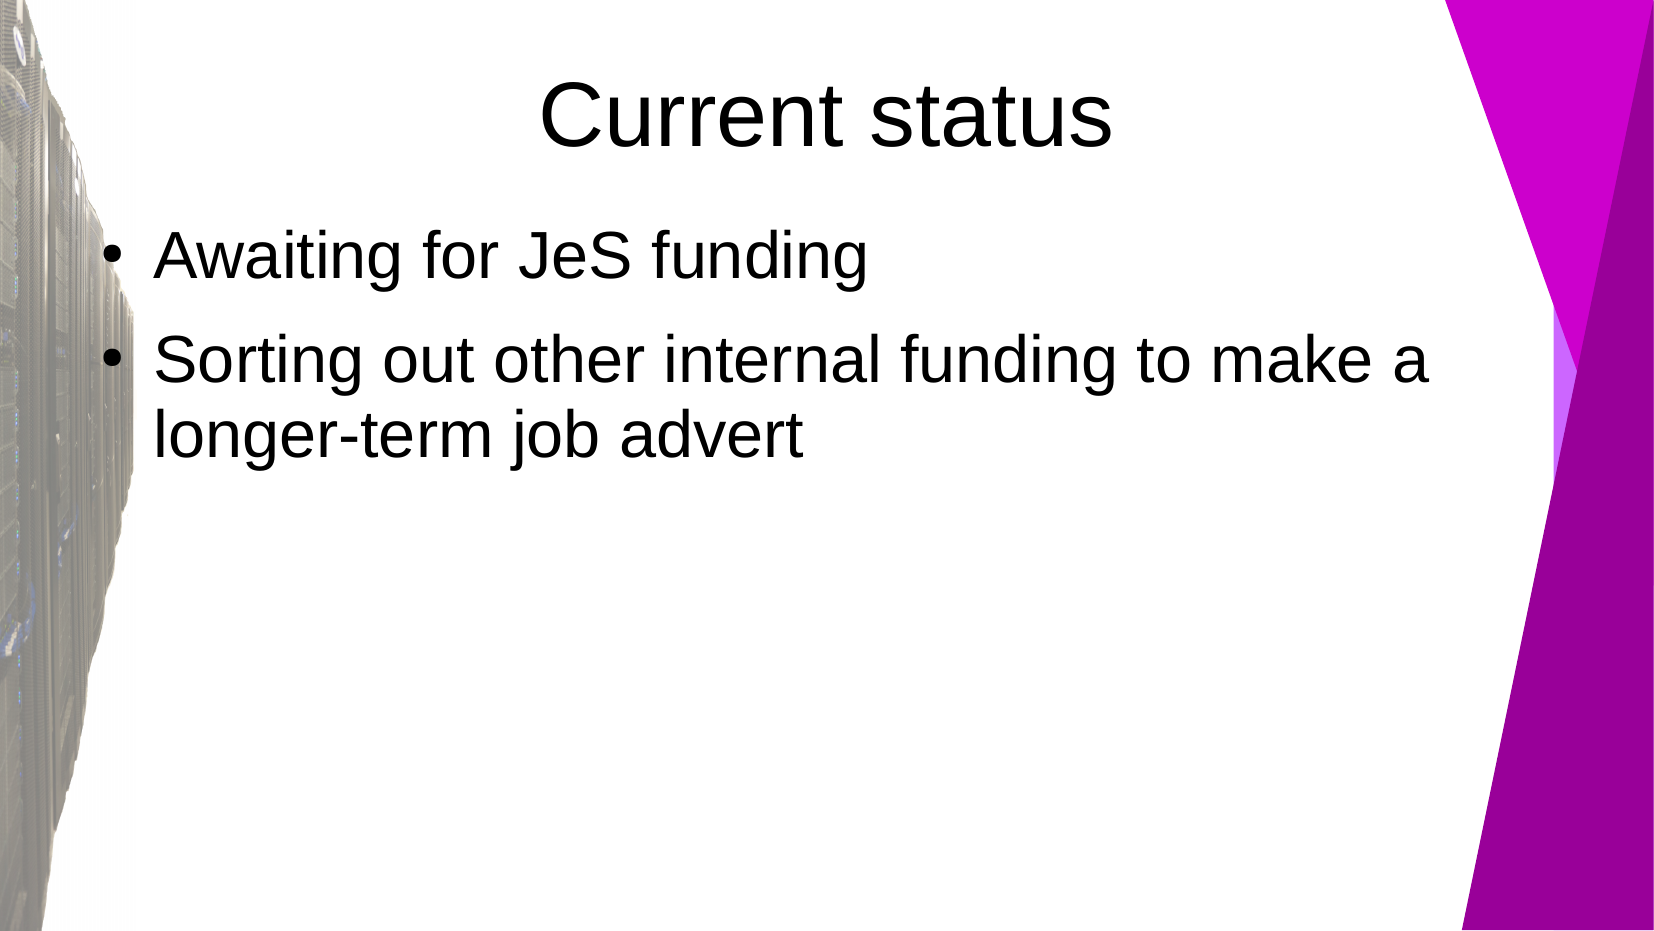

# Current status
Awaiting for JeS funding
Sorting out other internal funding to make a longer-term job advert